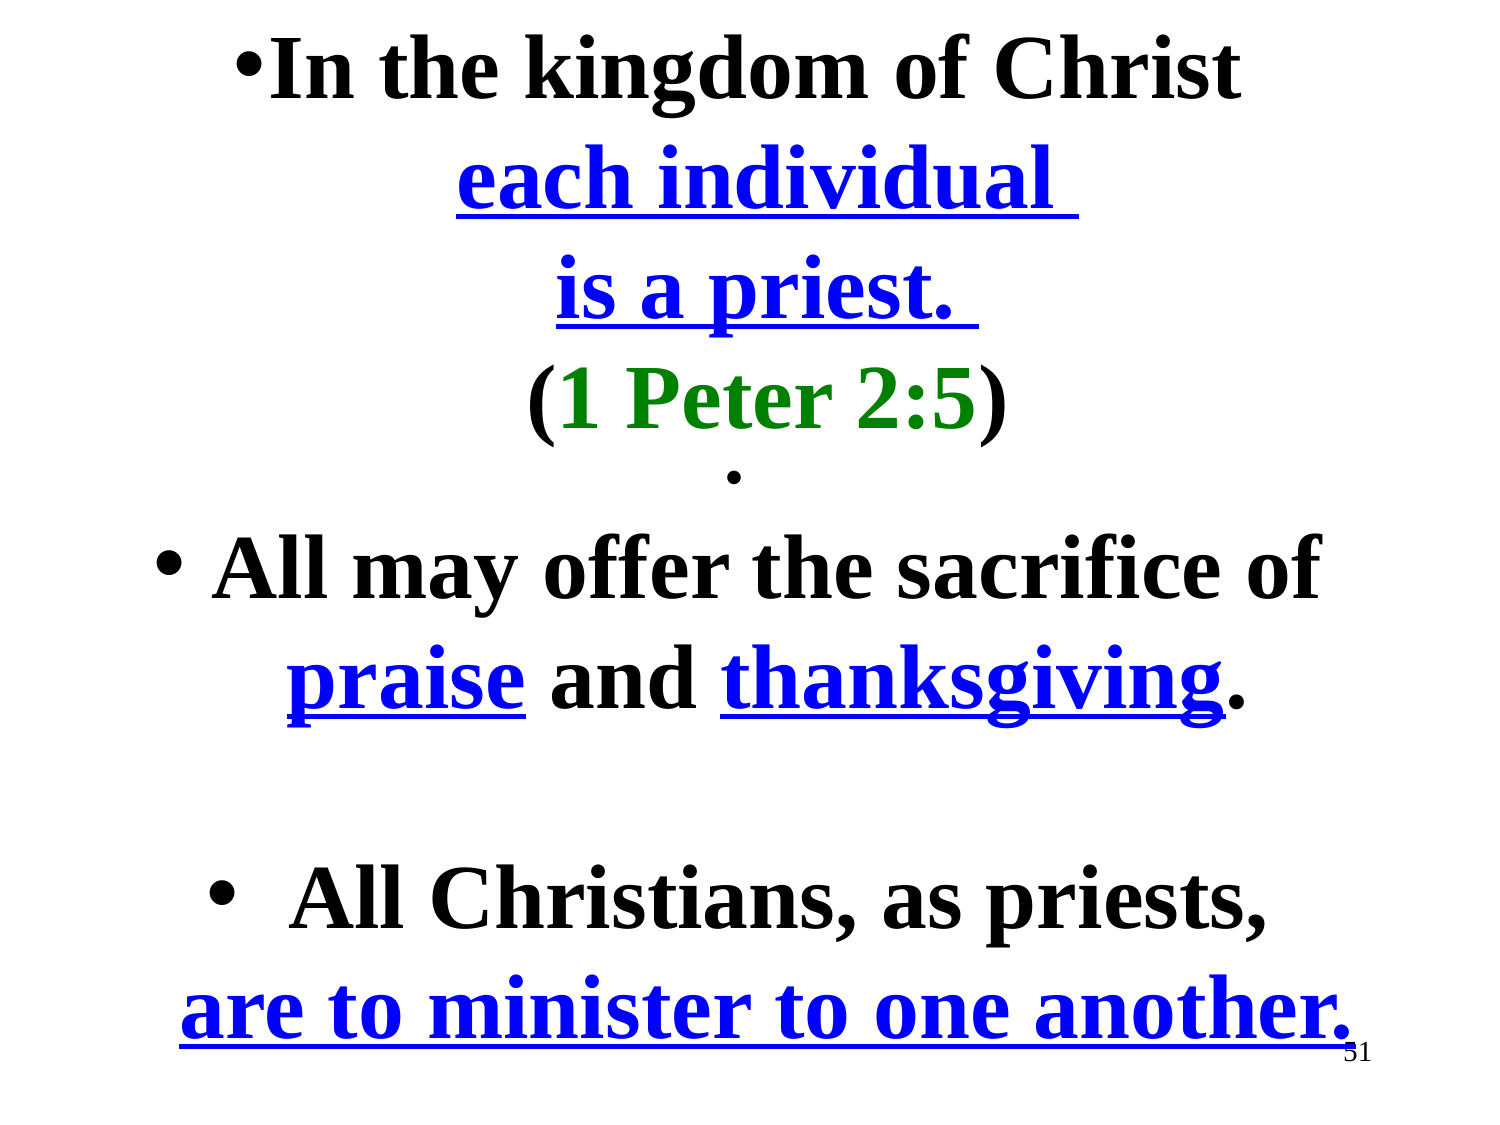

In the kingdom of Christ
each individual
is a priest.
(1 Peter 2:5)
 All may offer the sacrifice of
praise and thanksgiving.
 All Christians, as priests,
are to minister to one another.